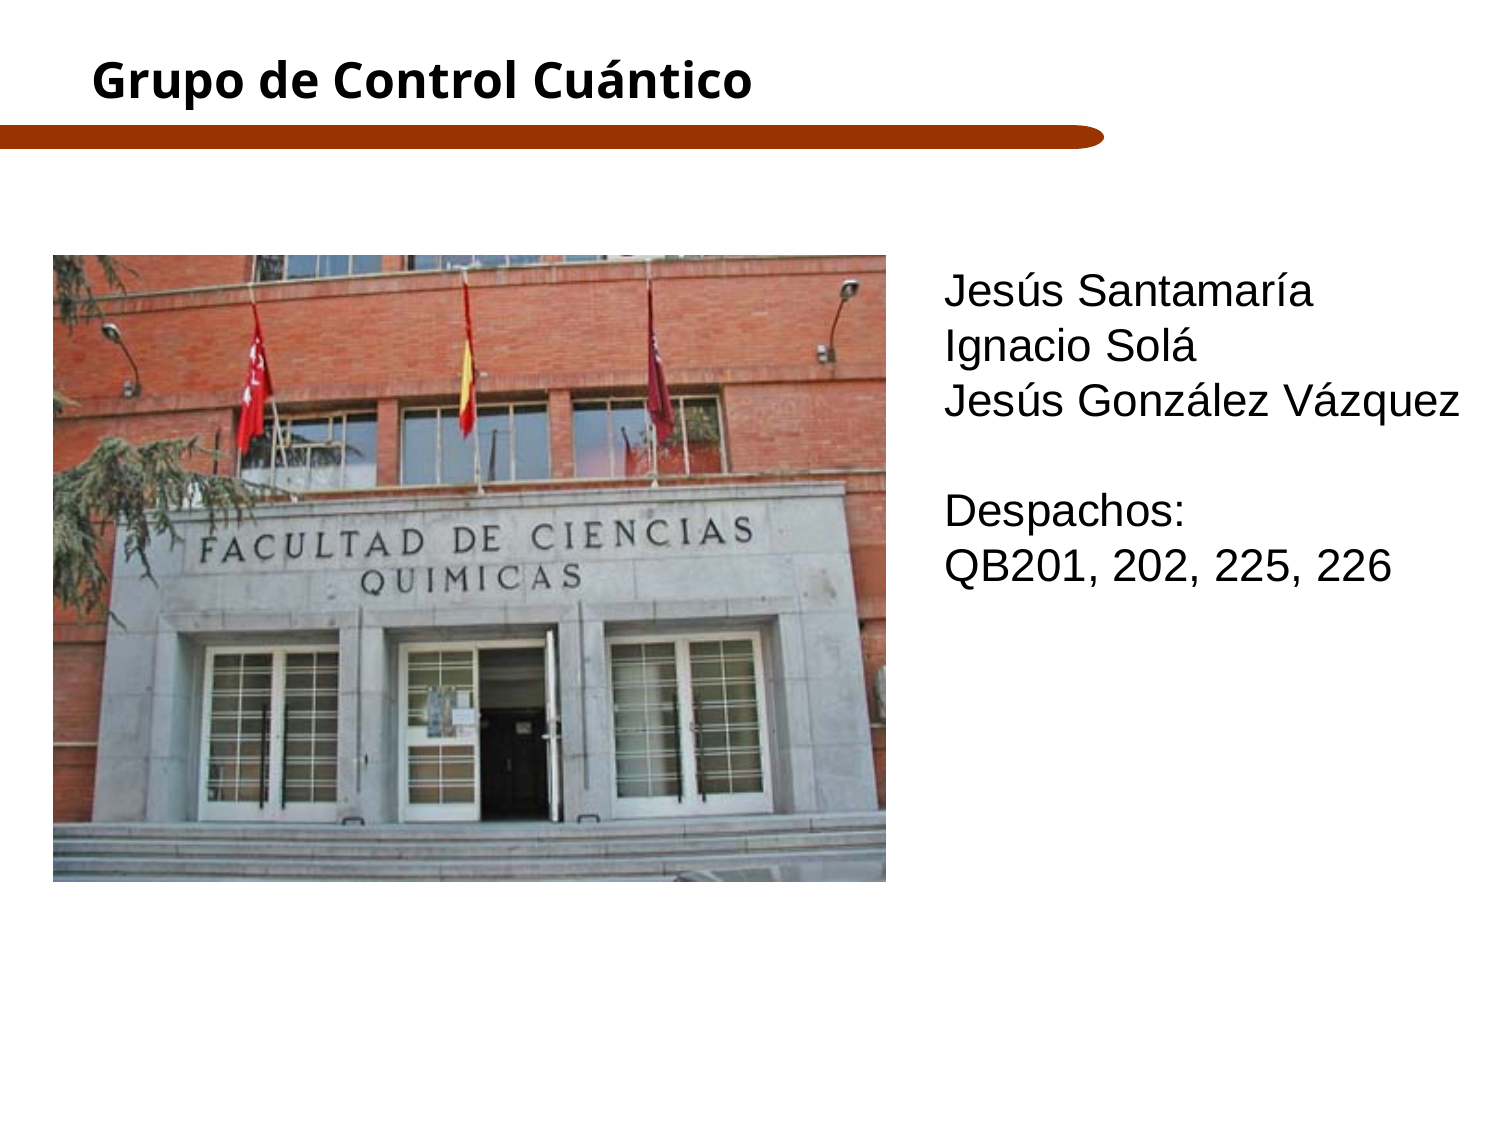

Grupo de Control Cuántico
Jesús Santamaría
Ignacio Solá
Jesús González Vázquez
Despachos:
QB201, 202, 225, 226